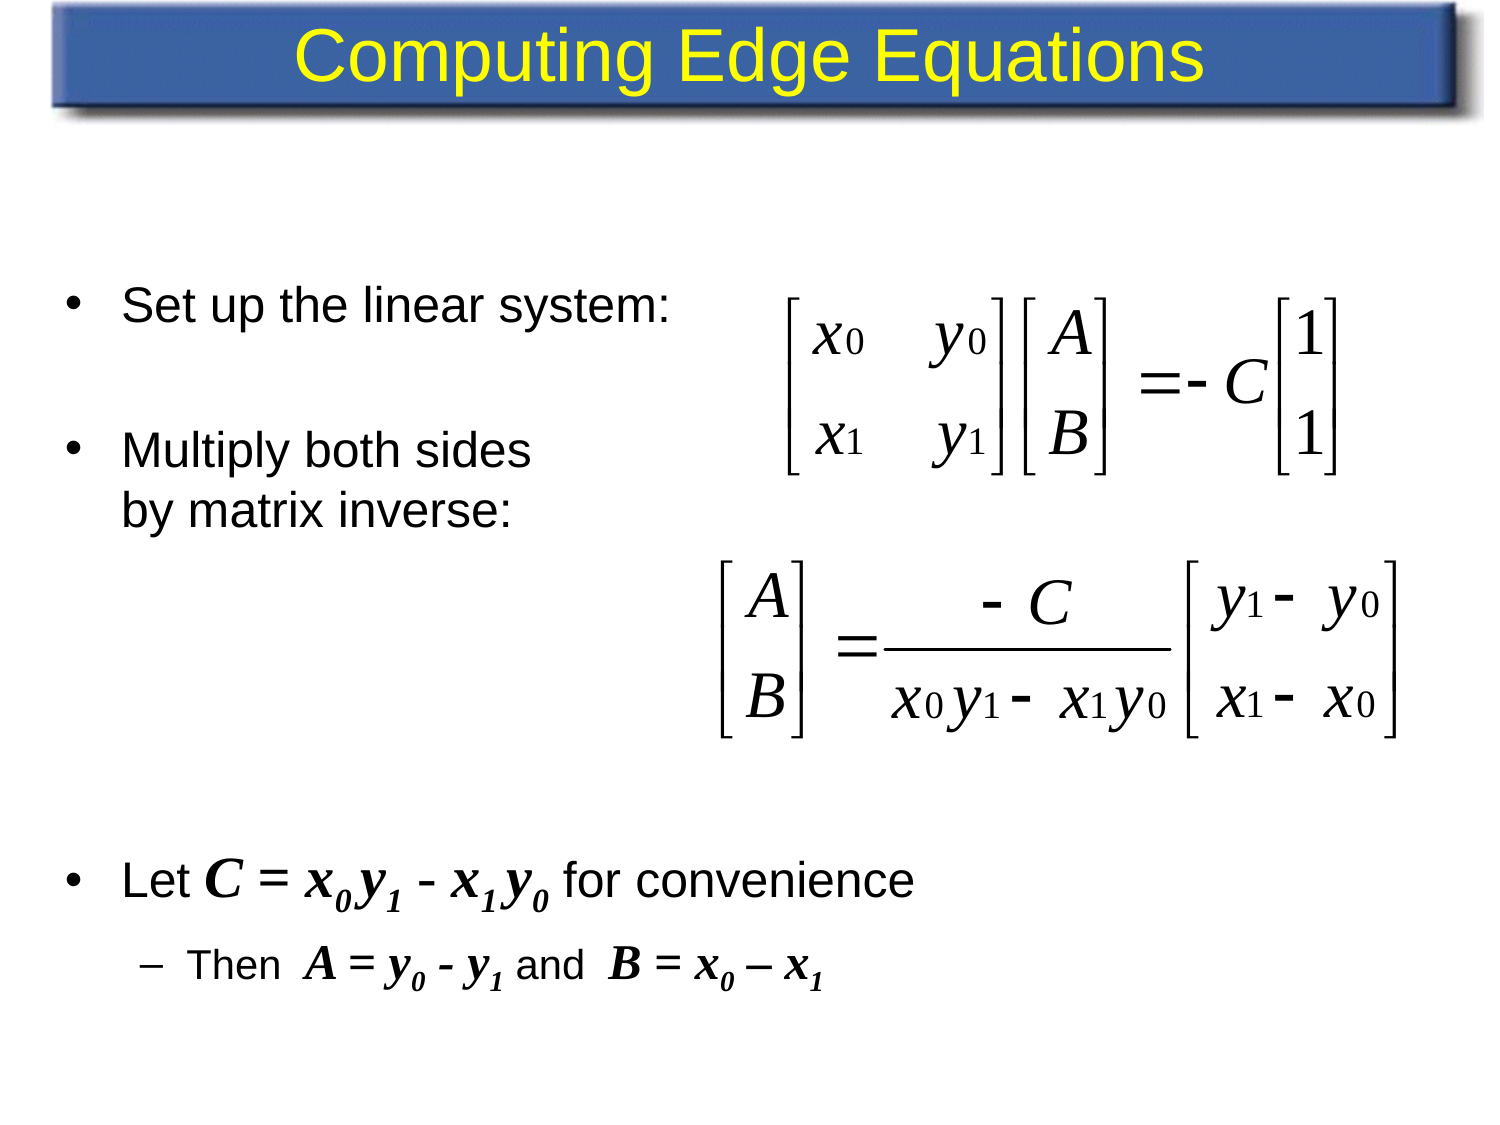

# Computing Edge Equations
Set up the linear system:
Multiply both sides
by matrix inverse:
Let C = x0 y1 - x1 y0 for convenience
Then A = y0 - y1 and B = x0 – x1